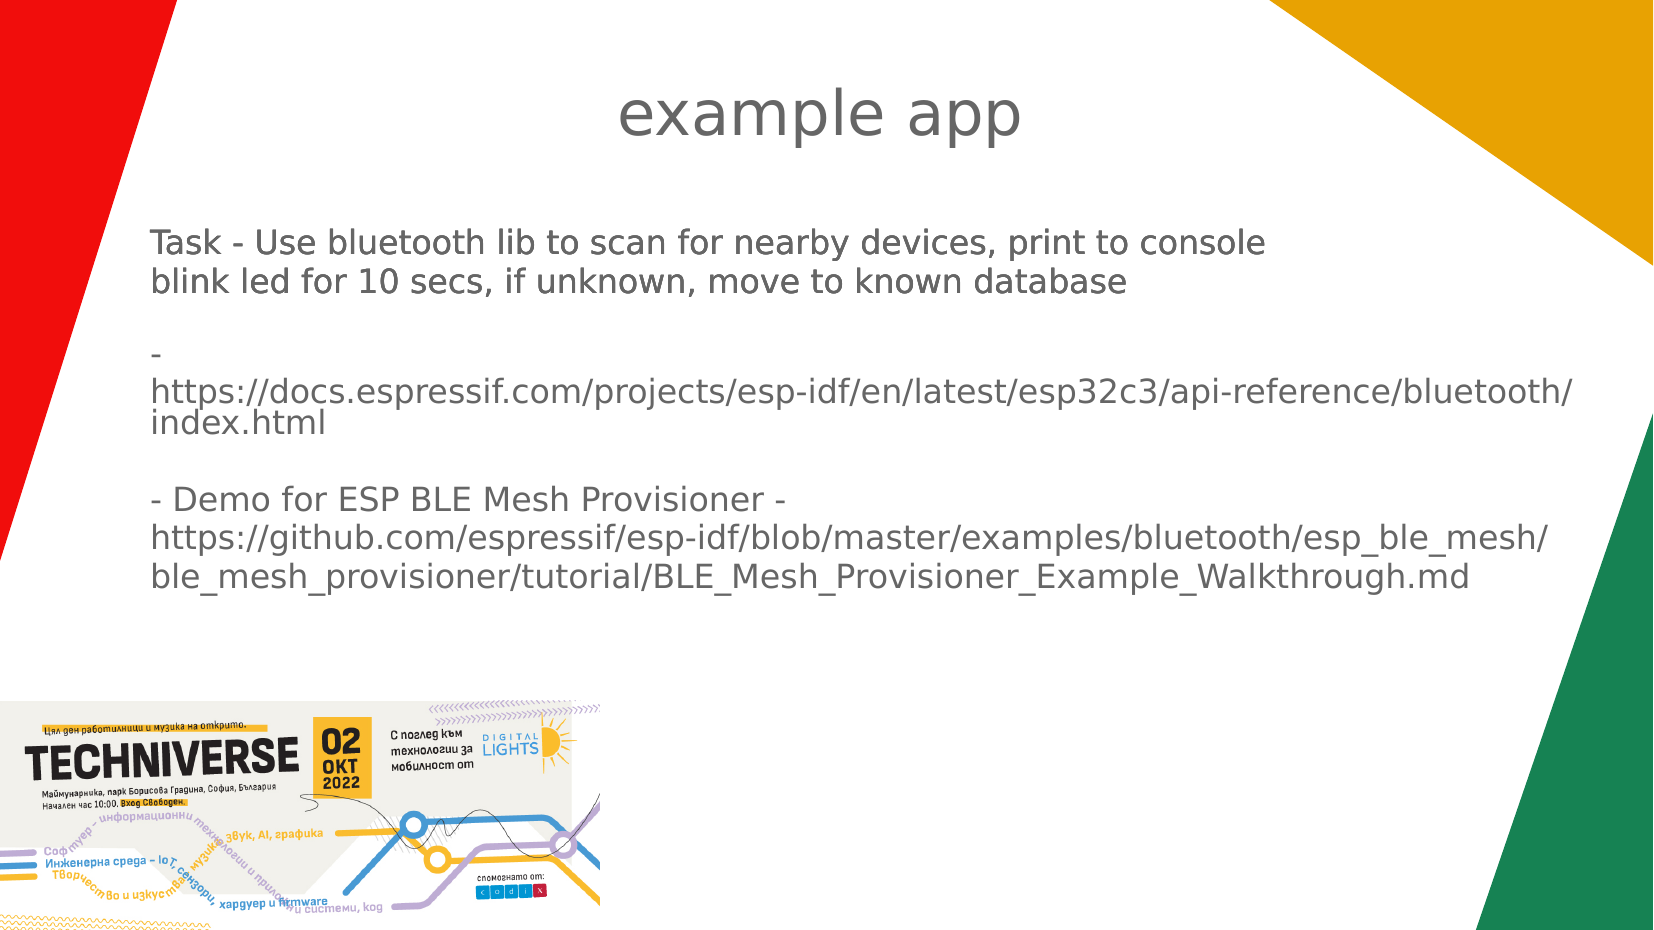

example app
# Task - Use bluetooth lib to scan for nearby devices, print to console blink led for 10 secs, if unknown, move to known database
Task - Use bluetooth lib to scan for nearby devices, print to console
blink led for 10 secs, if unknown, move to known database
Task - Use bluetooth lib to scan for nearby devices, print to console
blink led for 10 secs, if unknown, move to known database
- https://docs.espressif.com/projects/esp-idf/en/latest/esp32c3/api-reference/bluetooth/index.html
- Demo for ESP BLE Mesh Provisioner - https://github.com/espressif/esp-idf/blob/master/examples/bluetooth/esp_ble_mesh/ble_mesh_provisioner/tutorial/BLE_Mesh_Provisioner_Example_Walkthrough.md
15